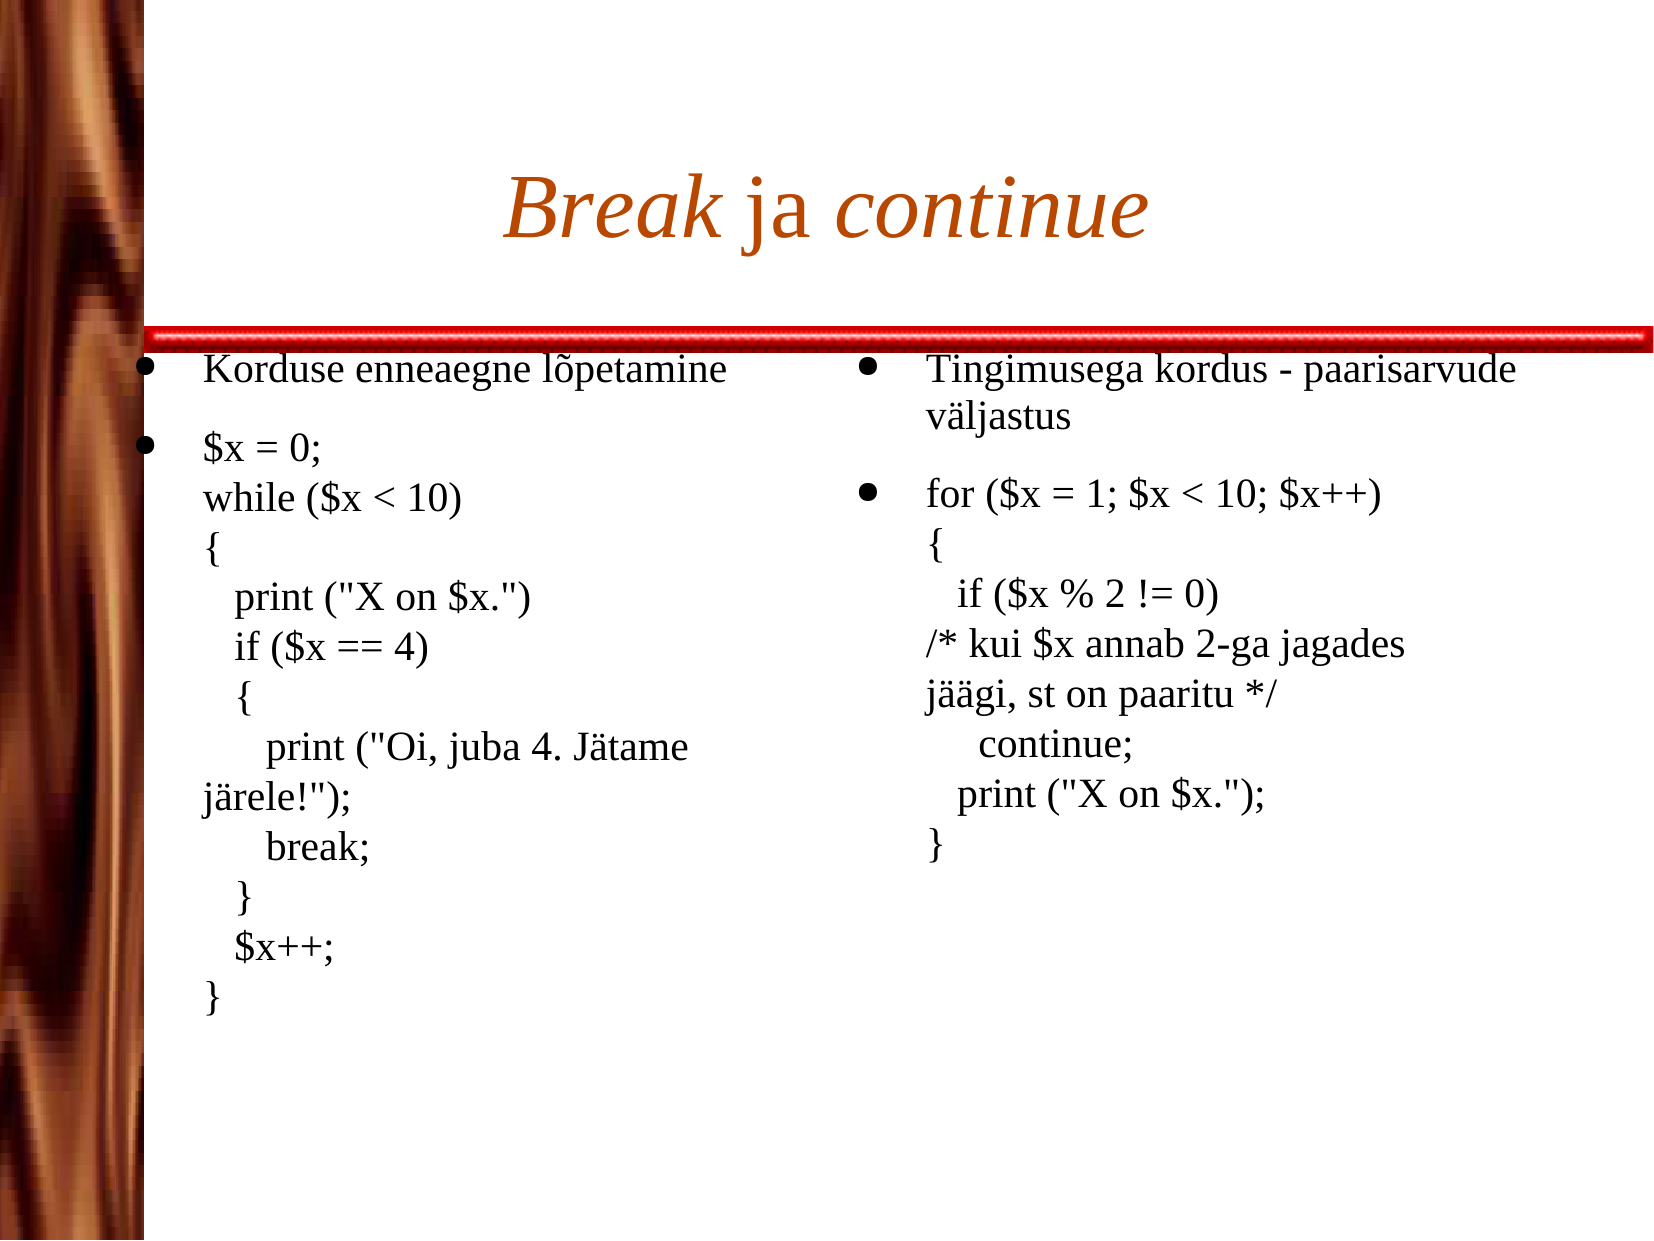

# Break ja continue
Korduse enneaegne lõpetamine
$x = 0;
while ($x < 10)
{
 print ("X on $x.")
 if ($x == 4)
 {
 print ("Oi, juba 4. Jätame järele!");
 break;
 }
 $x++;
}
Tingimusega kordus - paarisarvude väljastus
for ($x = 1; $x < 10; $x++)
{
 if ($x % 2 != 0)
/* kui $x annab 2-ga jagades
jäägi, st on paaritu */
 continue;
 print ("X on $x.");
}